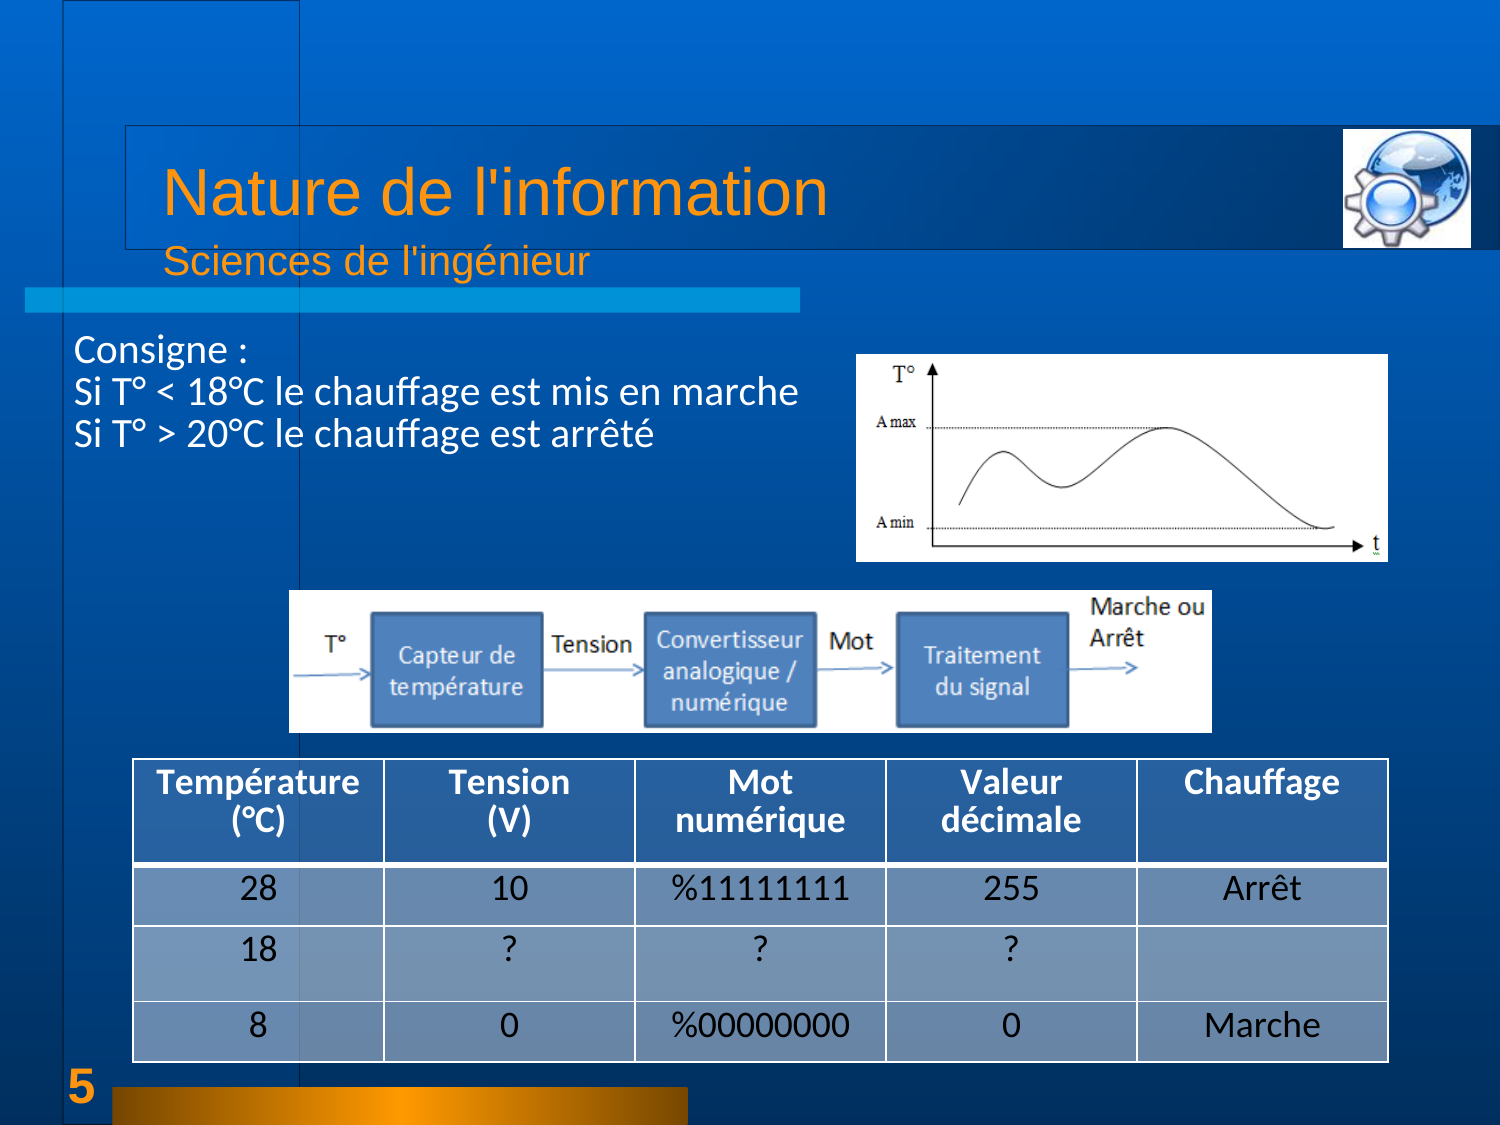

Consigne :
Si T° < 18°C le chauffage est mis en marche
Si T° > 20°C le chauffage est arrêté
| Température (°C) | Tension (V) | Mot numérique | Valeur décimale | Chauffage |
| --- | --- | --- | --- | --- |
| 28 | 10 | %11111111 | 255 | Arrêt |
| 18 | ? | ? | ? | |
| 8 | 0 | %00000000 | 0 | Marche |